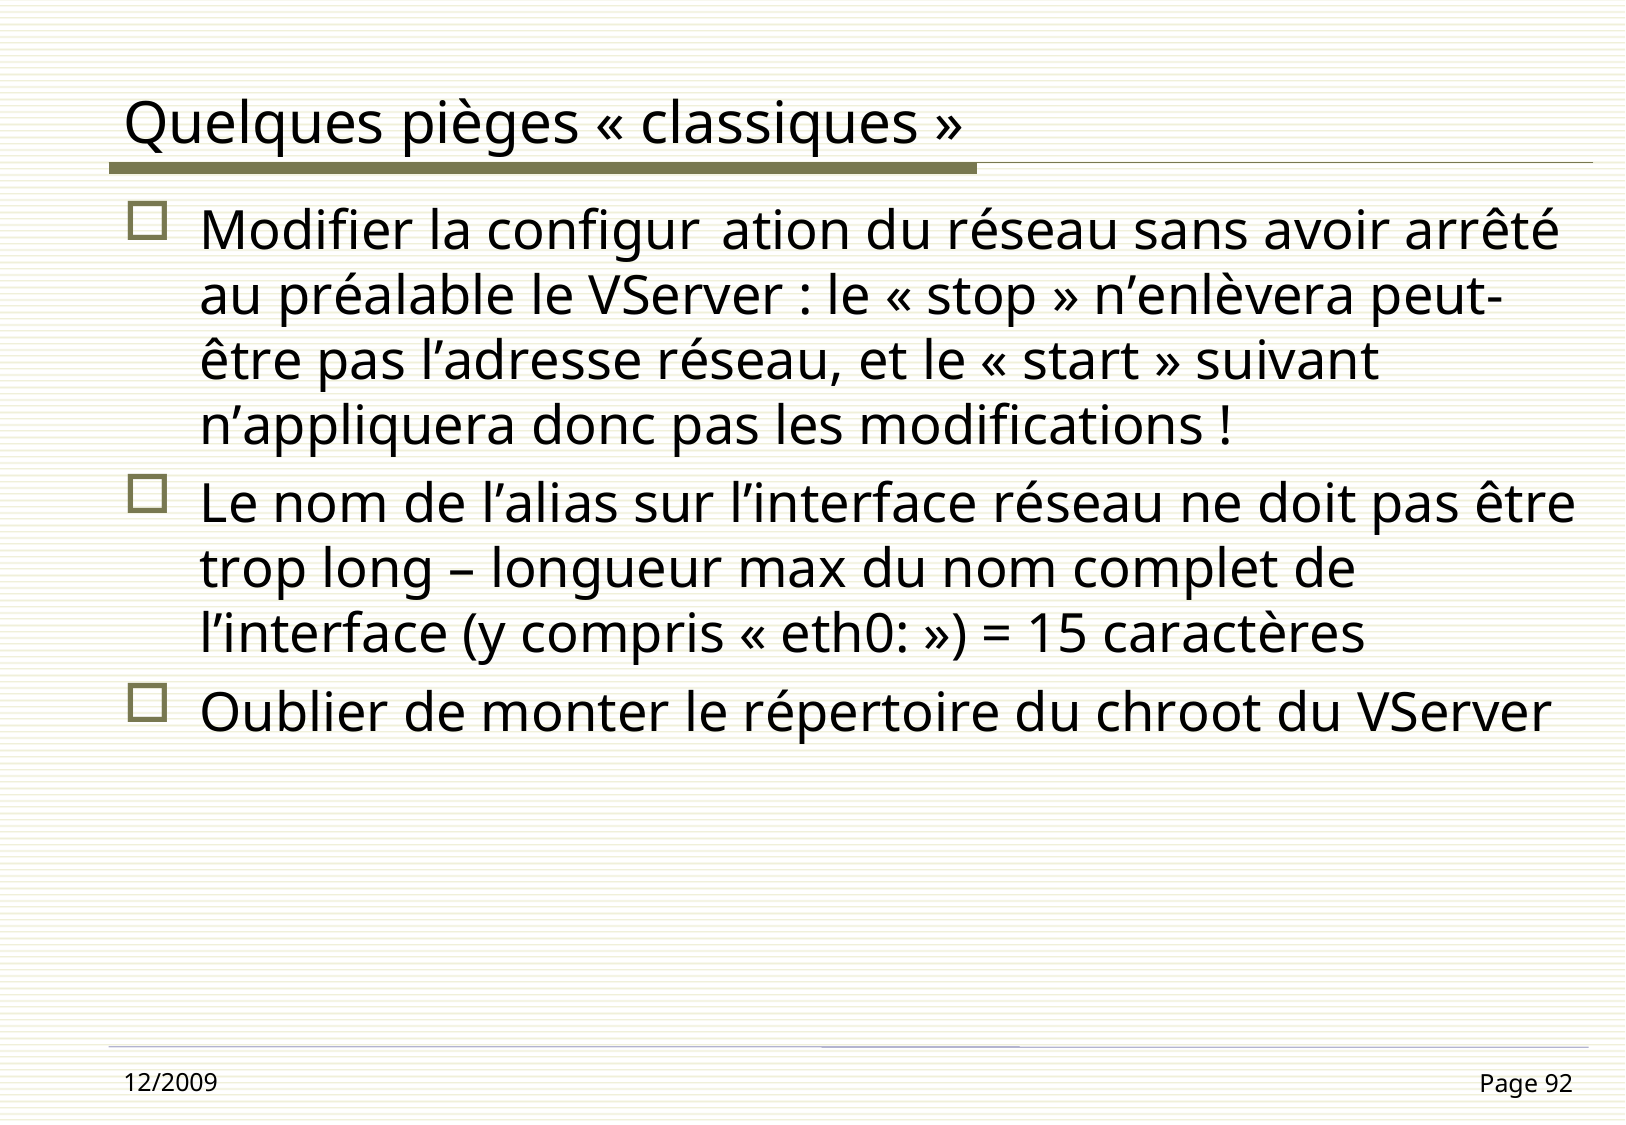

# Quelques pièges « classiques »
Modifier la configur	ation du réseau sans avoir arrêté au préalable le VServer : le « stop » n’enlèvera peut-être pas l’adresse réseau, et le « start » suivant n’appliquera donc pas les modifications !
Le nom de l’alias sur l’interface réseau ne doit pas être trop long – longueur max du nom complet de l’interface (y compris « eth0: ») = 15 caractères
Oublier de monter le répertoire du chroot du VServer
92